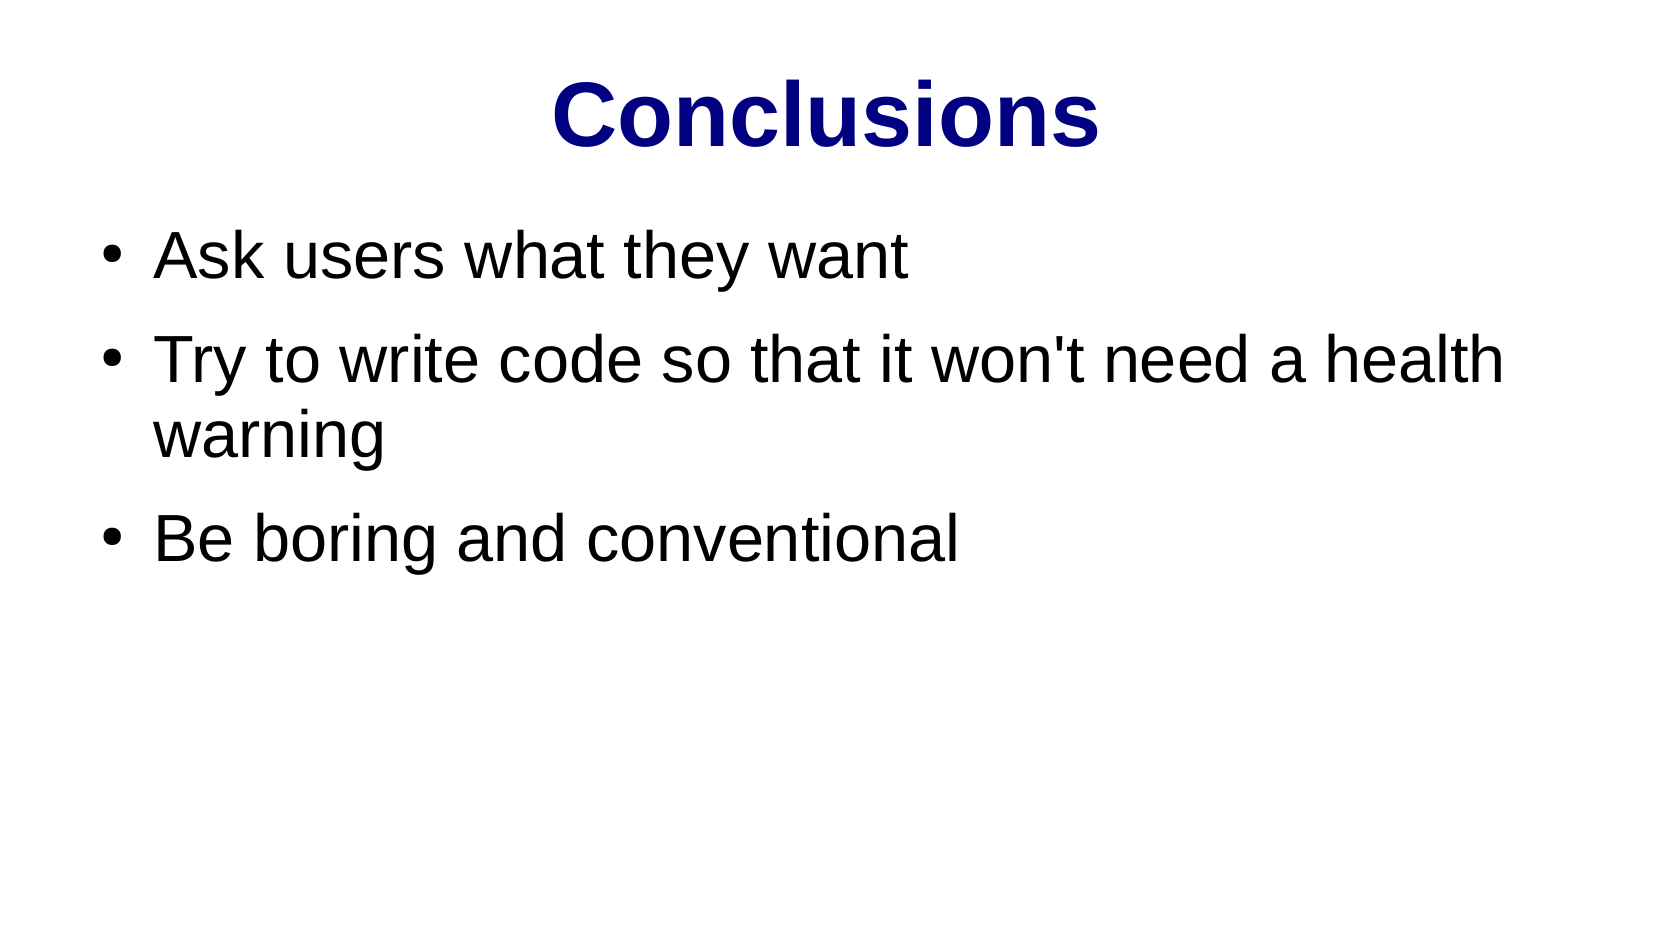

# Conclusions
Ask users what they want
Try to write code so that it won't need a health warning
Be boring and conventional